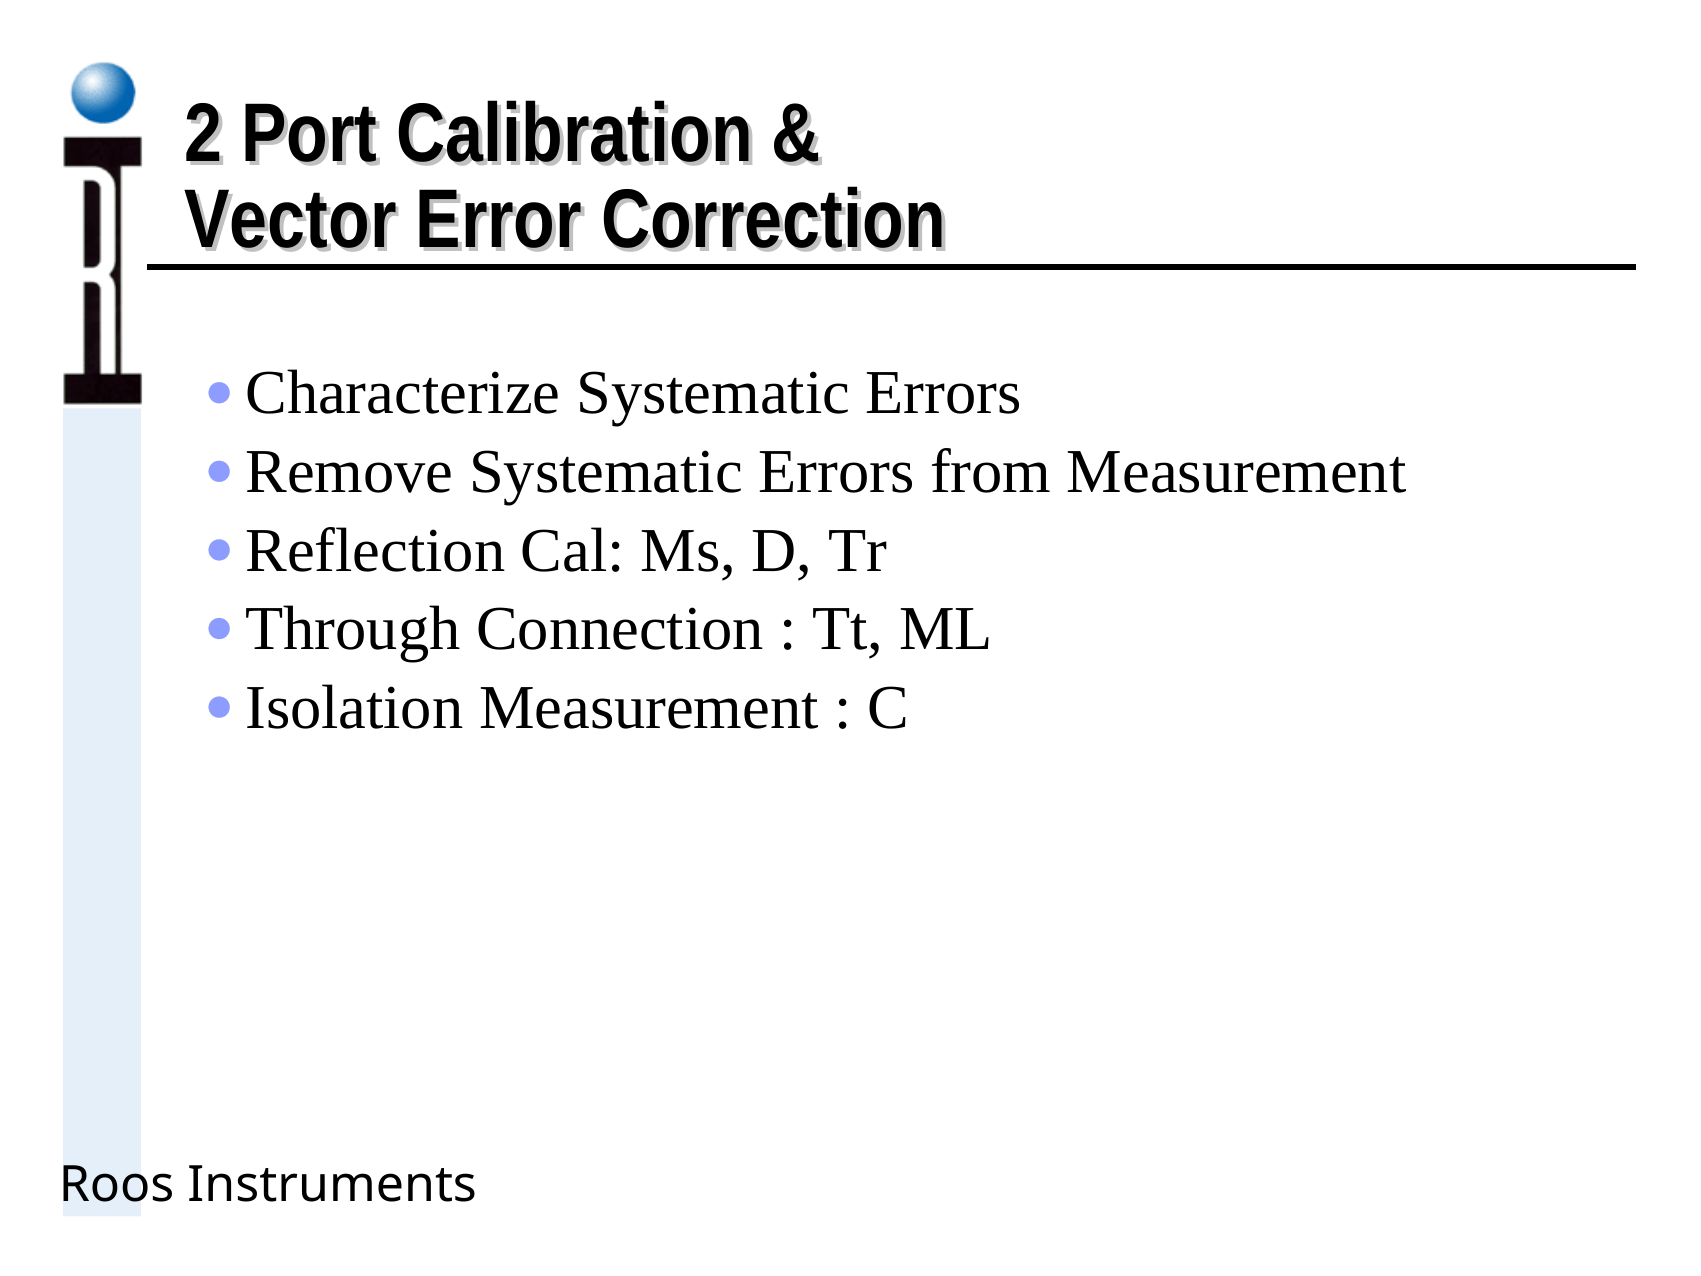

2 Port Calibration &
Vector Error Correction
Characterize Systematic Errors
Remove Systematic Errors from Measurement
Reflection Cal: Ms, D, Tr
Through Connection : Tt, ML
Isolation Measurement : C